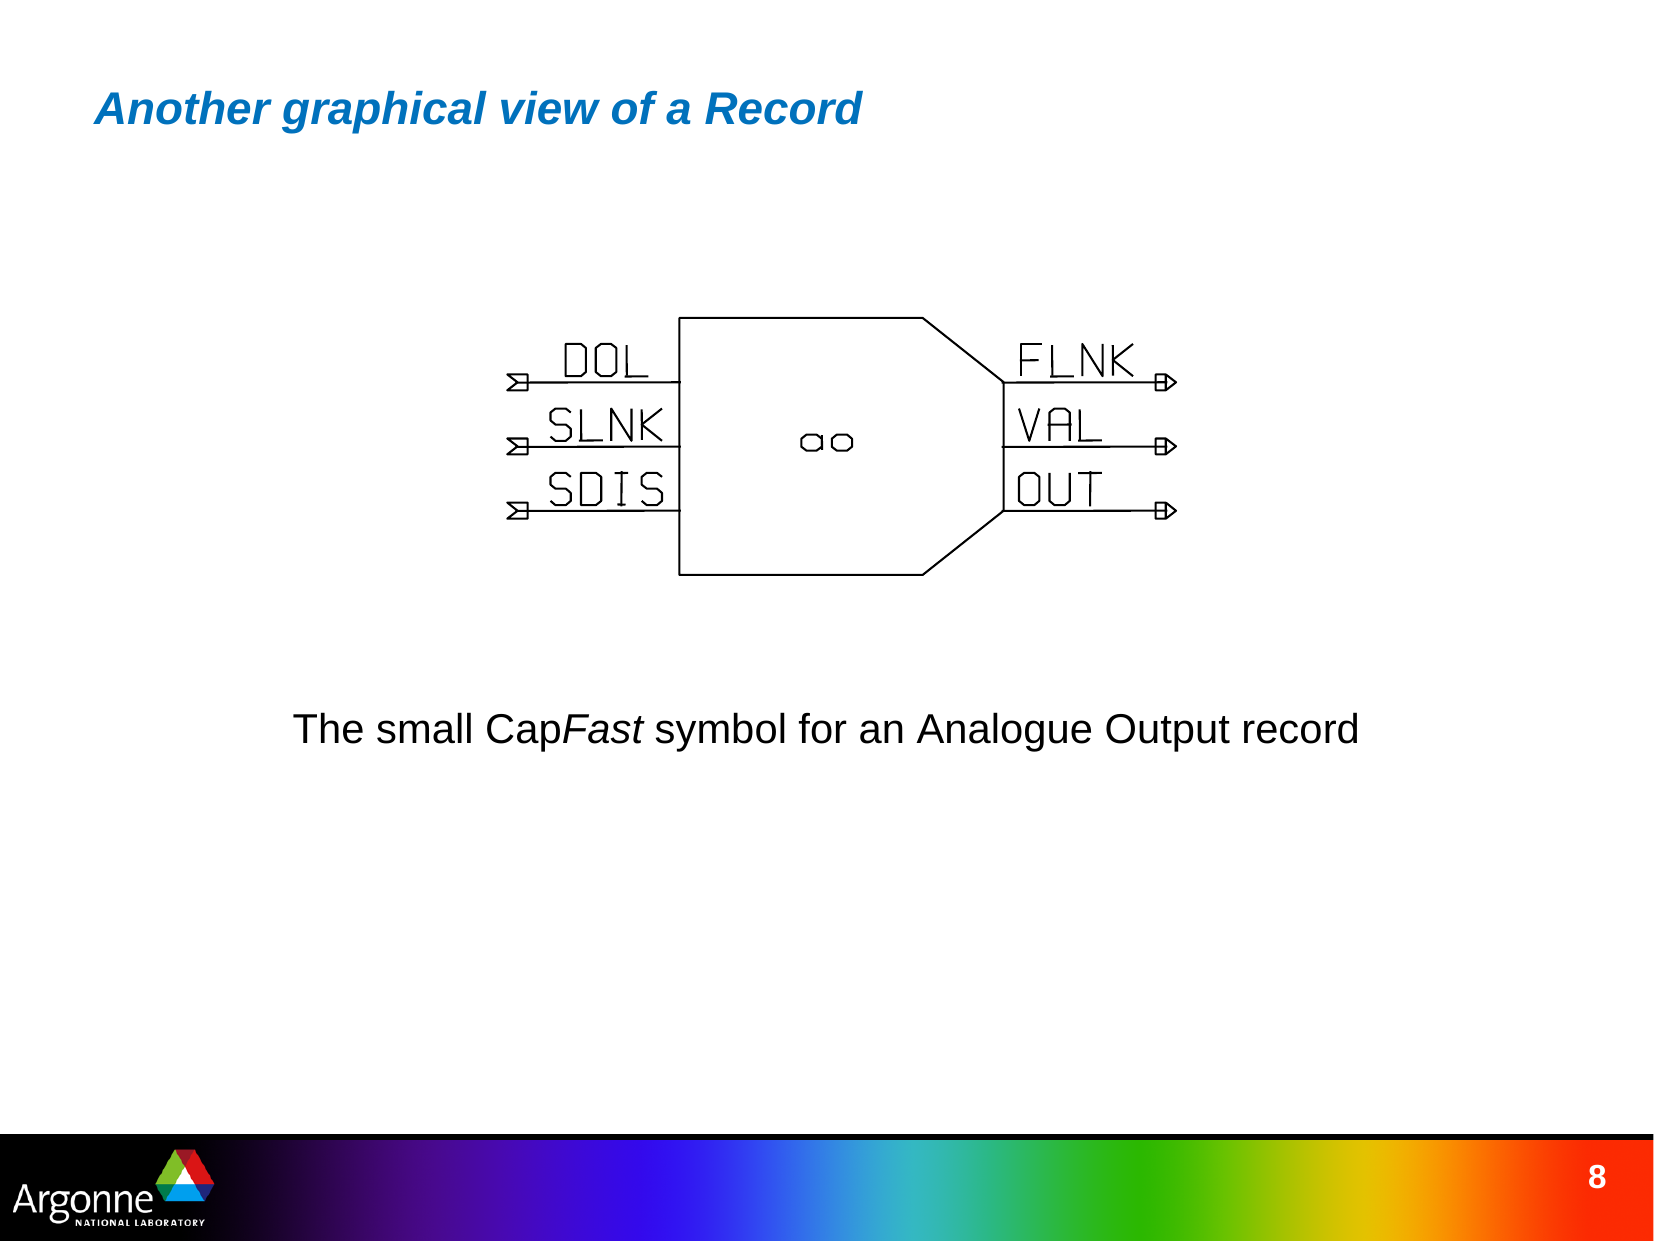

# Another graphical view of a Record
The small CapFast symbol for an Analogue Output record
8